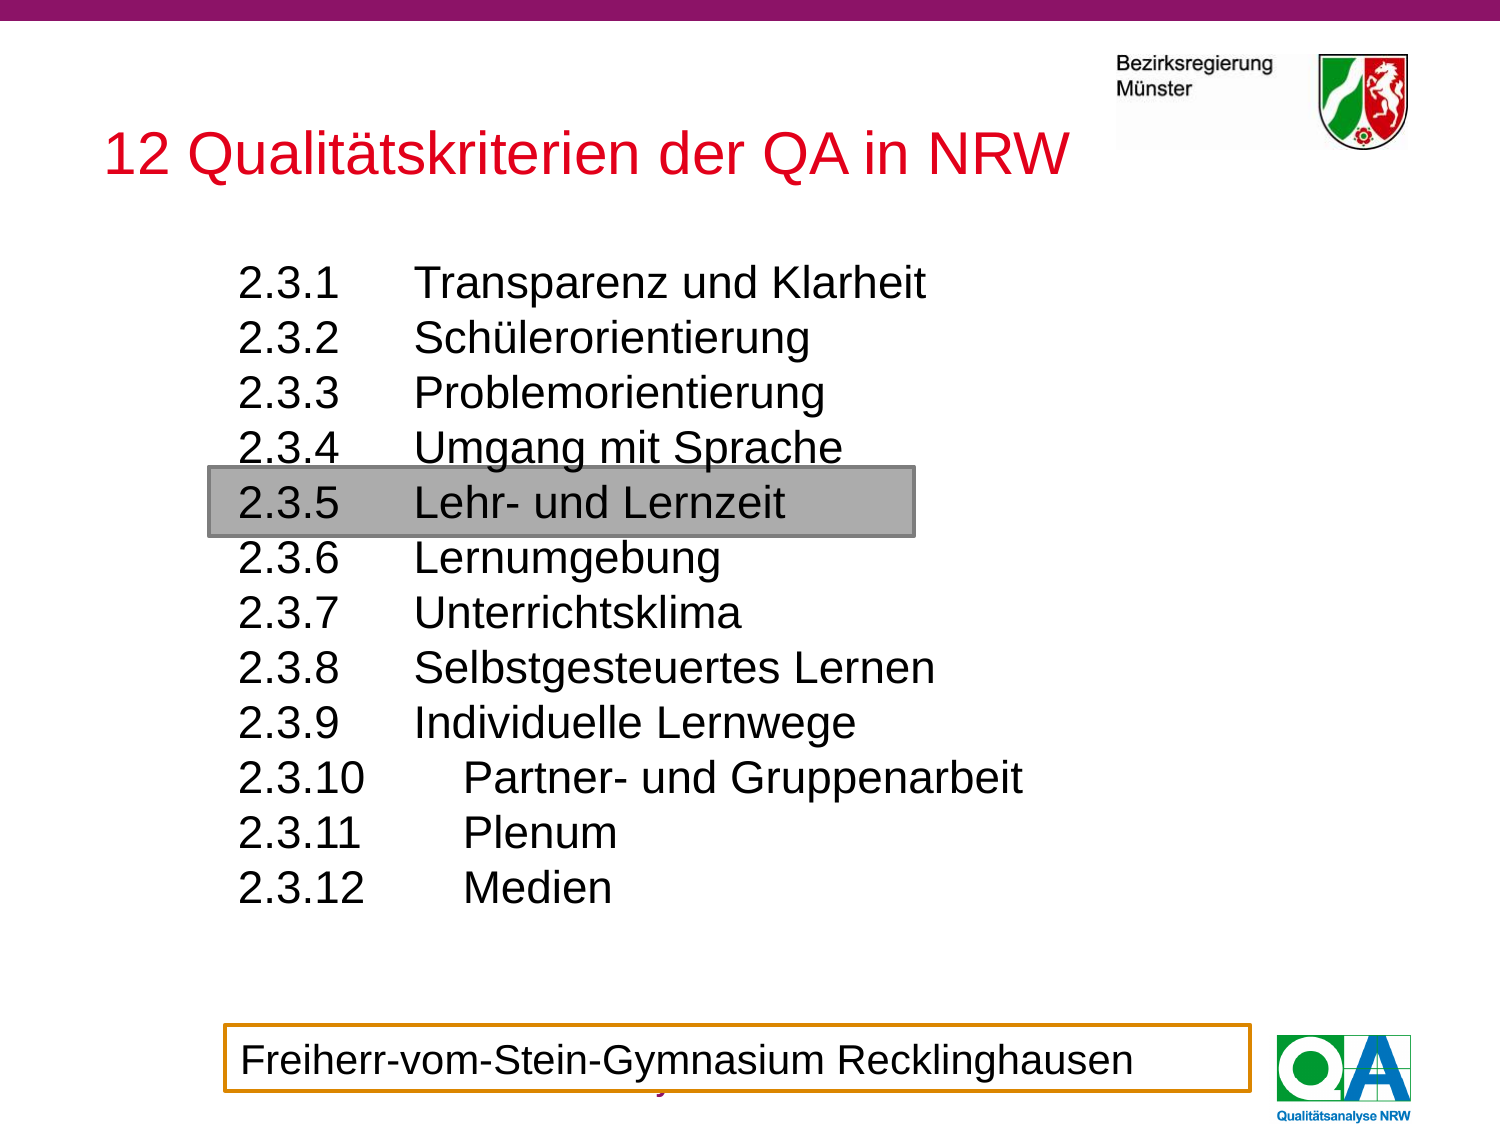

# Kriterienliste
12 Qualitätskriterien der QA in NRW
2.3.1	Transparenz und Klarheit
2.3.2	Schülerorientierung
2.3.3	Problemorientierung
2.3.4	Umgang mit Sprache
2.3.5	Lehr- und Lernzeit
2.3.6	Lernumgebung
2.3.7	Unterrichtsklima
2.3.8	Selbstgesteuertes Lernen
2.3.9	Individuelle Lernwege
2.3.10		Partner- und Gruppenarbeit
2.3.11		Plenum
2.3.12		Medien
Freiherr-vom-Stein-Gymnasium Recklinghausen